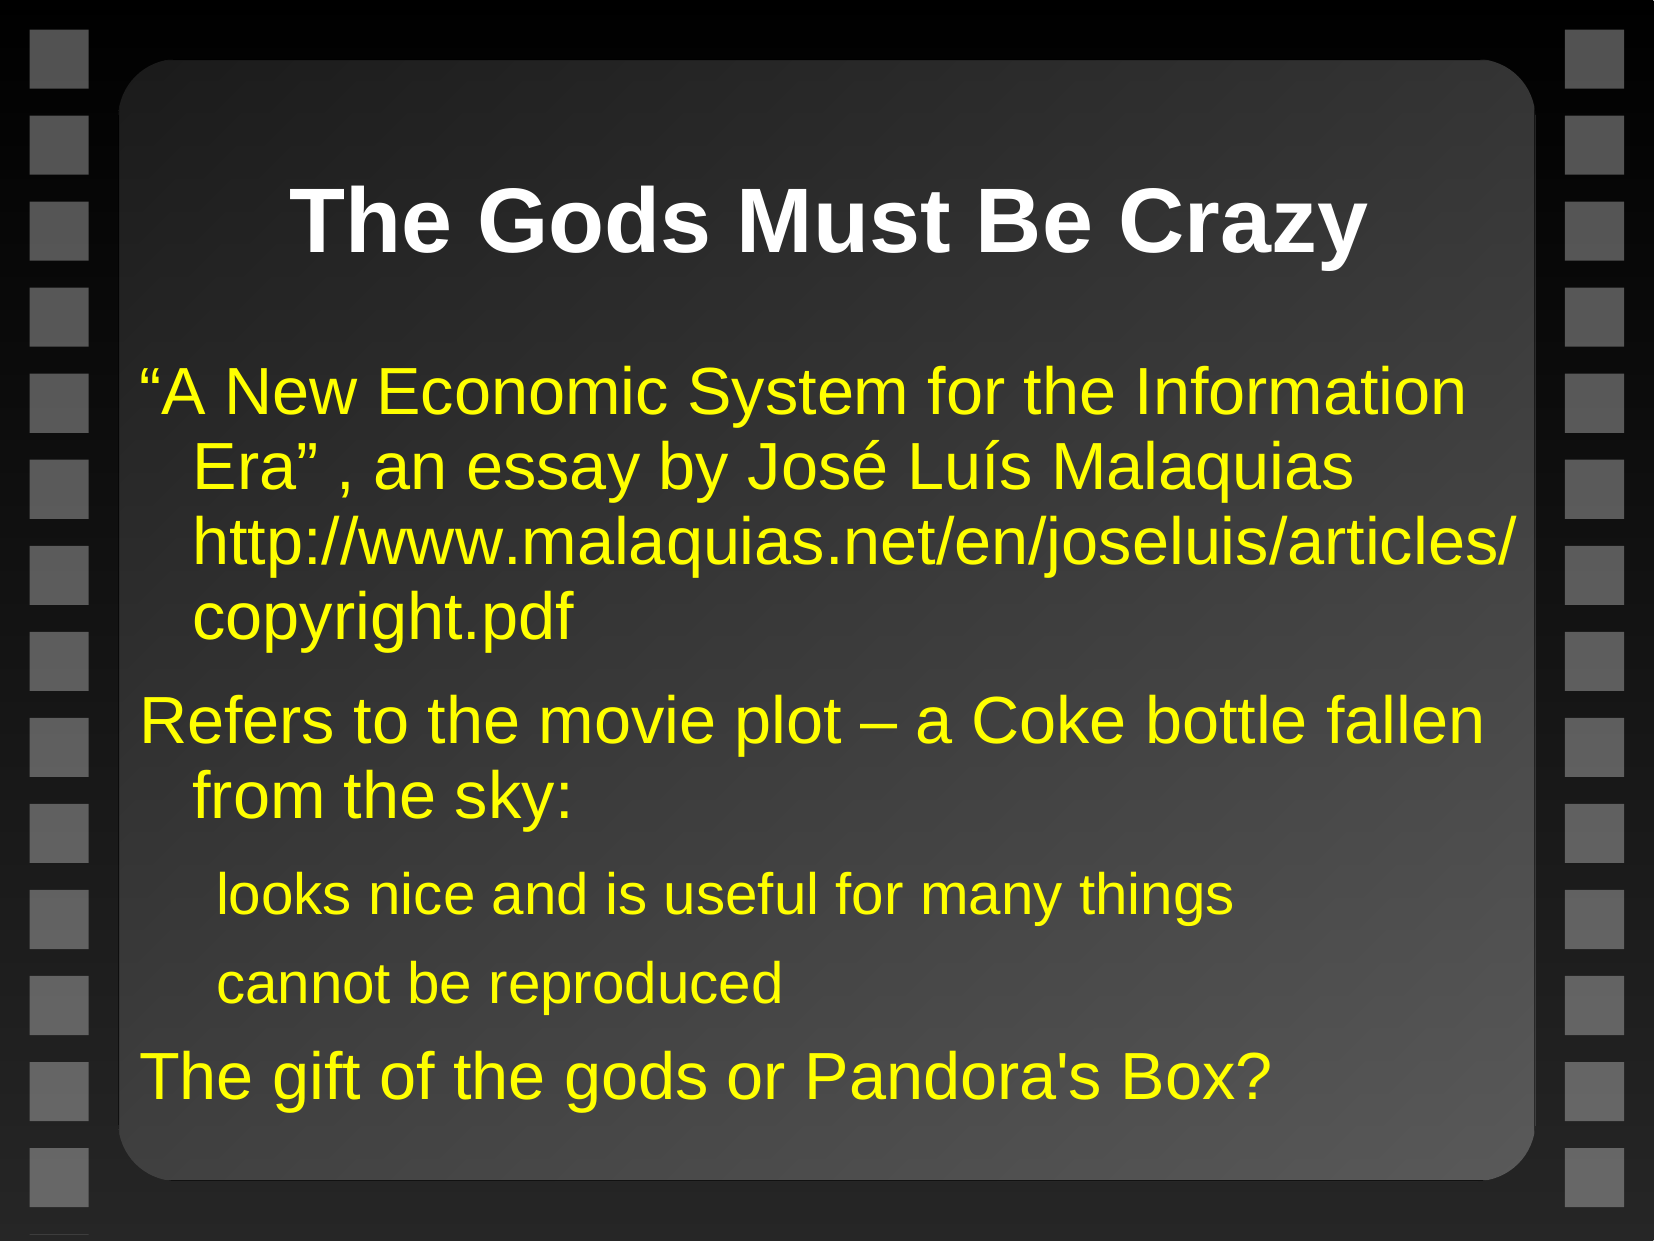

# The Gods Must Be Crazy
“A New Economic System for the Information Era” , an essay by José Luís Malaquias http://www.malaquias.net/en/joseluis/articles/copyright.pdf
Refers to the movie plot – a Coke bottle fallen from the sky:
looks nice and is useful for many things
cannot be reproduced
The gift of the gods or Pandora's Box?